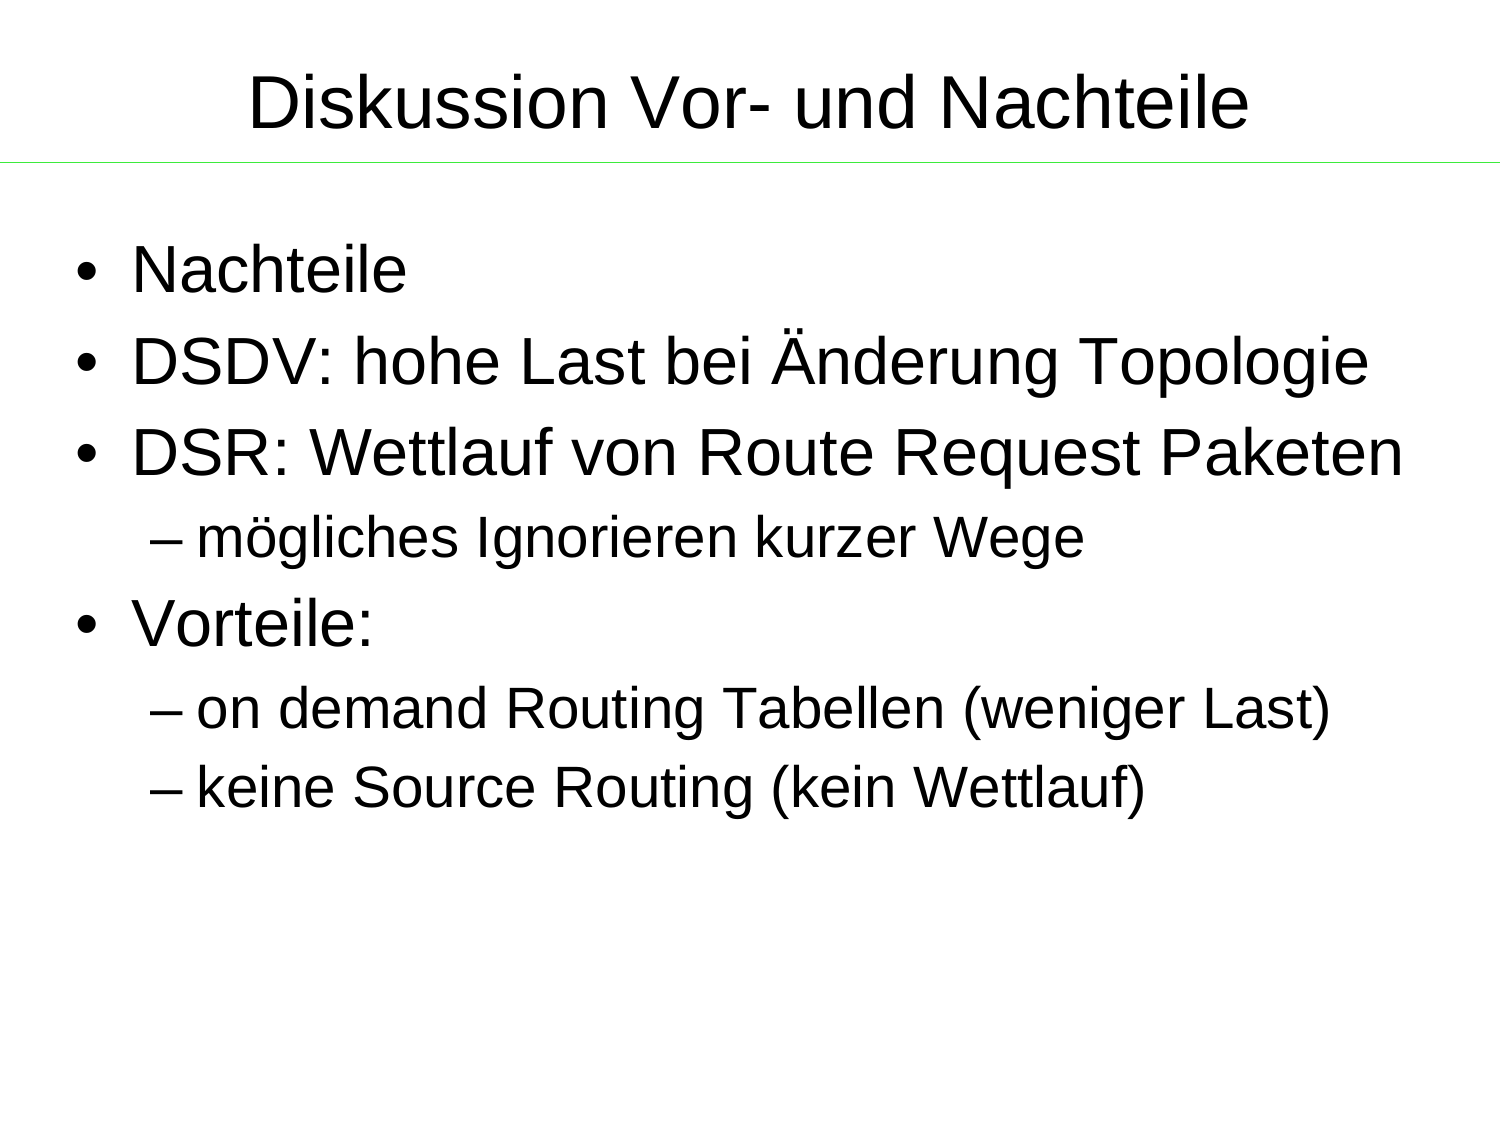

# Diskussion Vor- und Nachteile
Nachteile
DSDV: hohe Last bei Änderung Topologie
DSR: Wettlauf von Route Request Paketen
mögliches Ignorieren kurzer Wege
Vorteile:
on demand Routing Tabellen (weniger Last)
keine Source Routing (kein Wettlauf)